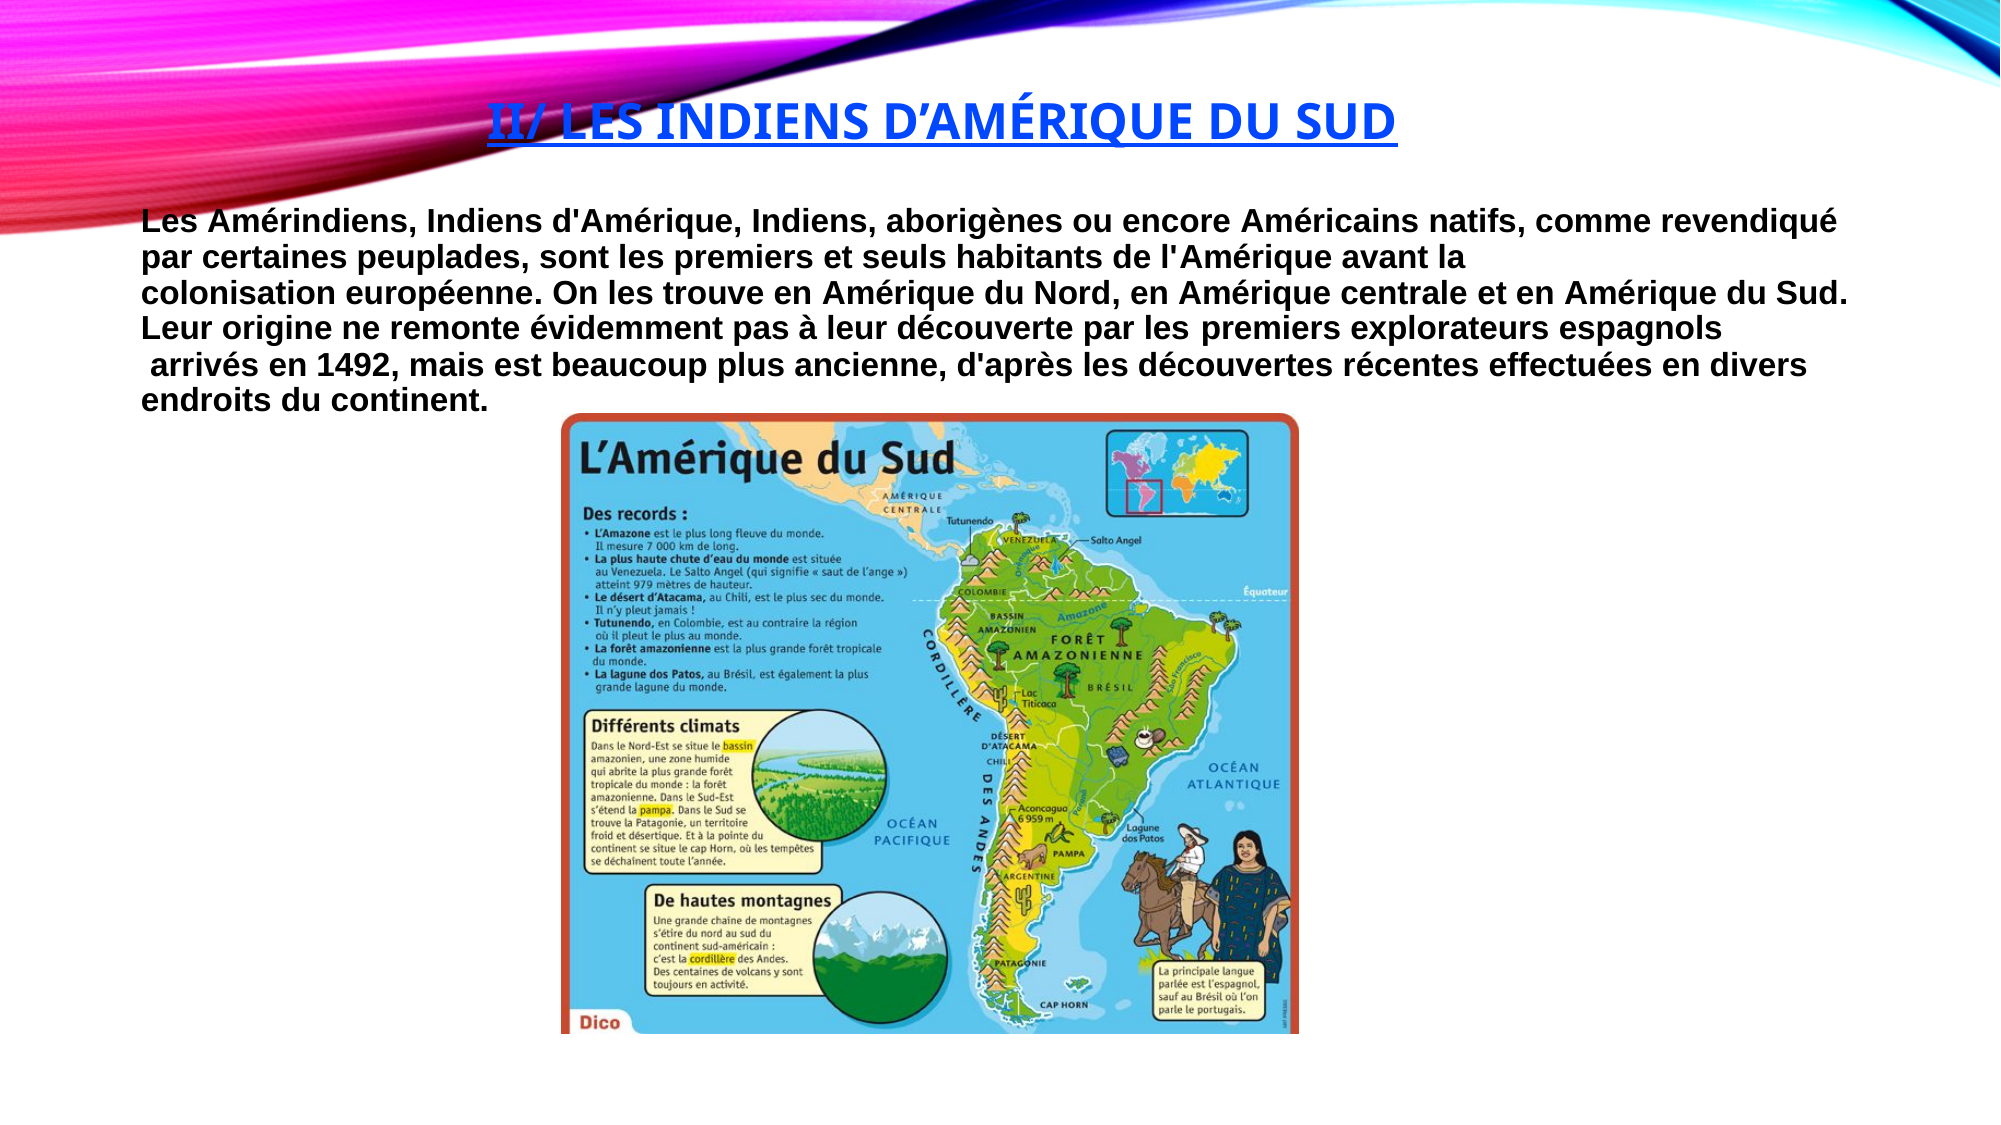

II/ LES INDIENS D’AMÉRIQUE DU SUD
# Les Amérindiens, Indiens d'Amérique, Indiens, aborigènes ou encore Américains natifs, comme revendiqué par certaines peuplades, sont les premiers et seuls habitants de l'Amérique avant la colonisation européenne. On les trouve en Amérique du Nord, en Amérique centrale et en Amérique du Sud. Leur origine ne remonte évidemment pas à leur découverte par les premiers explorateurs espagnols arrivés en 1492, mais est beaucoup plus ancienne, d'après les découvertes récentes effectuées en divers endroits du continent.